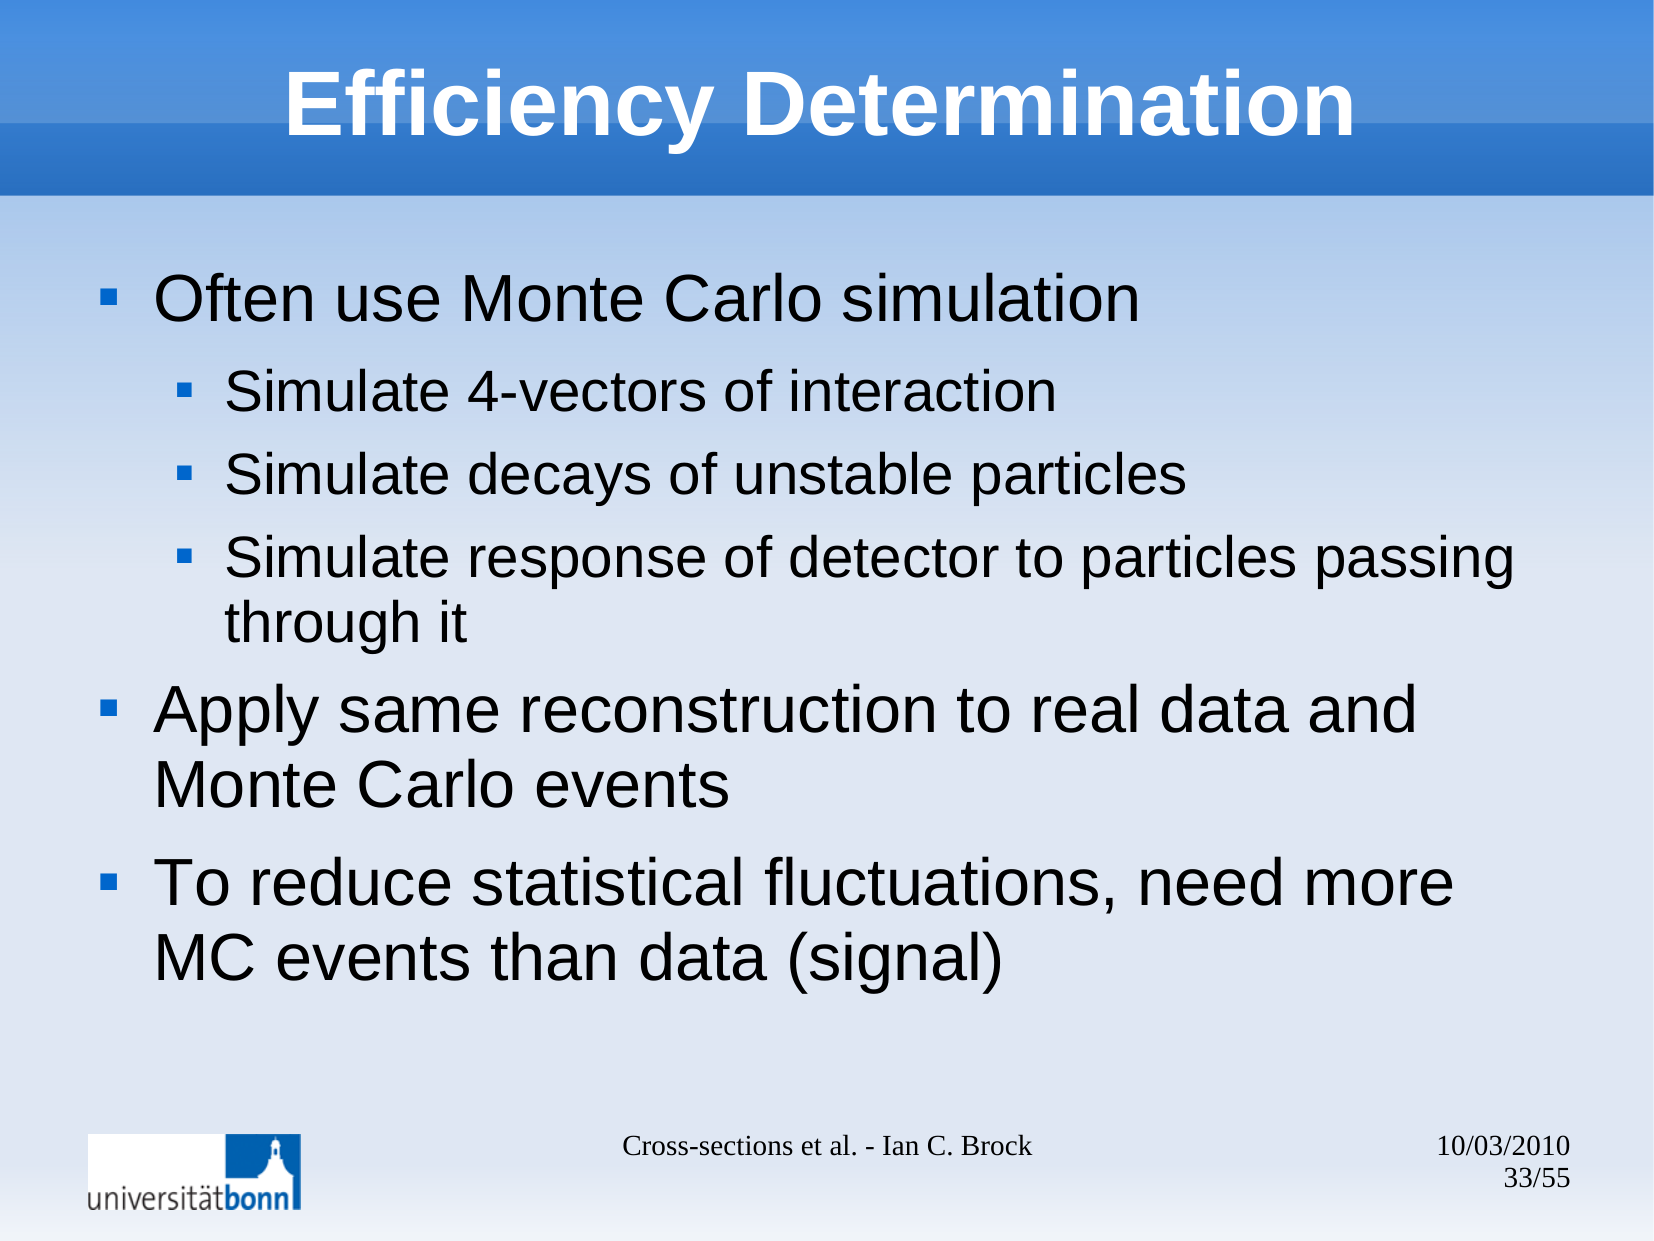

# Efficiency Determination
Often use Monte Carlo simulation
Simulate 4-vectors of interaction
Simulate decays of unstable particles
Simulate response of detector to particles passing through it
Apply same reconstruction to real data and Monte Carlo events
To reduce statistical fluctuations, need more MC events than data (signal)
Cross-sections et al. - Ian C. Brock
33